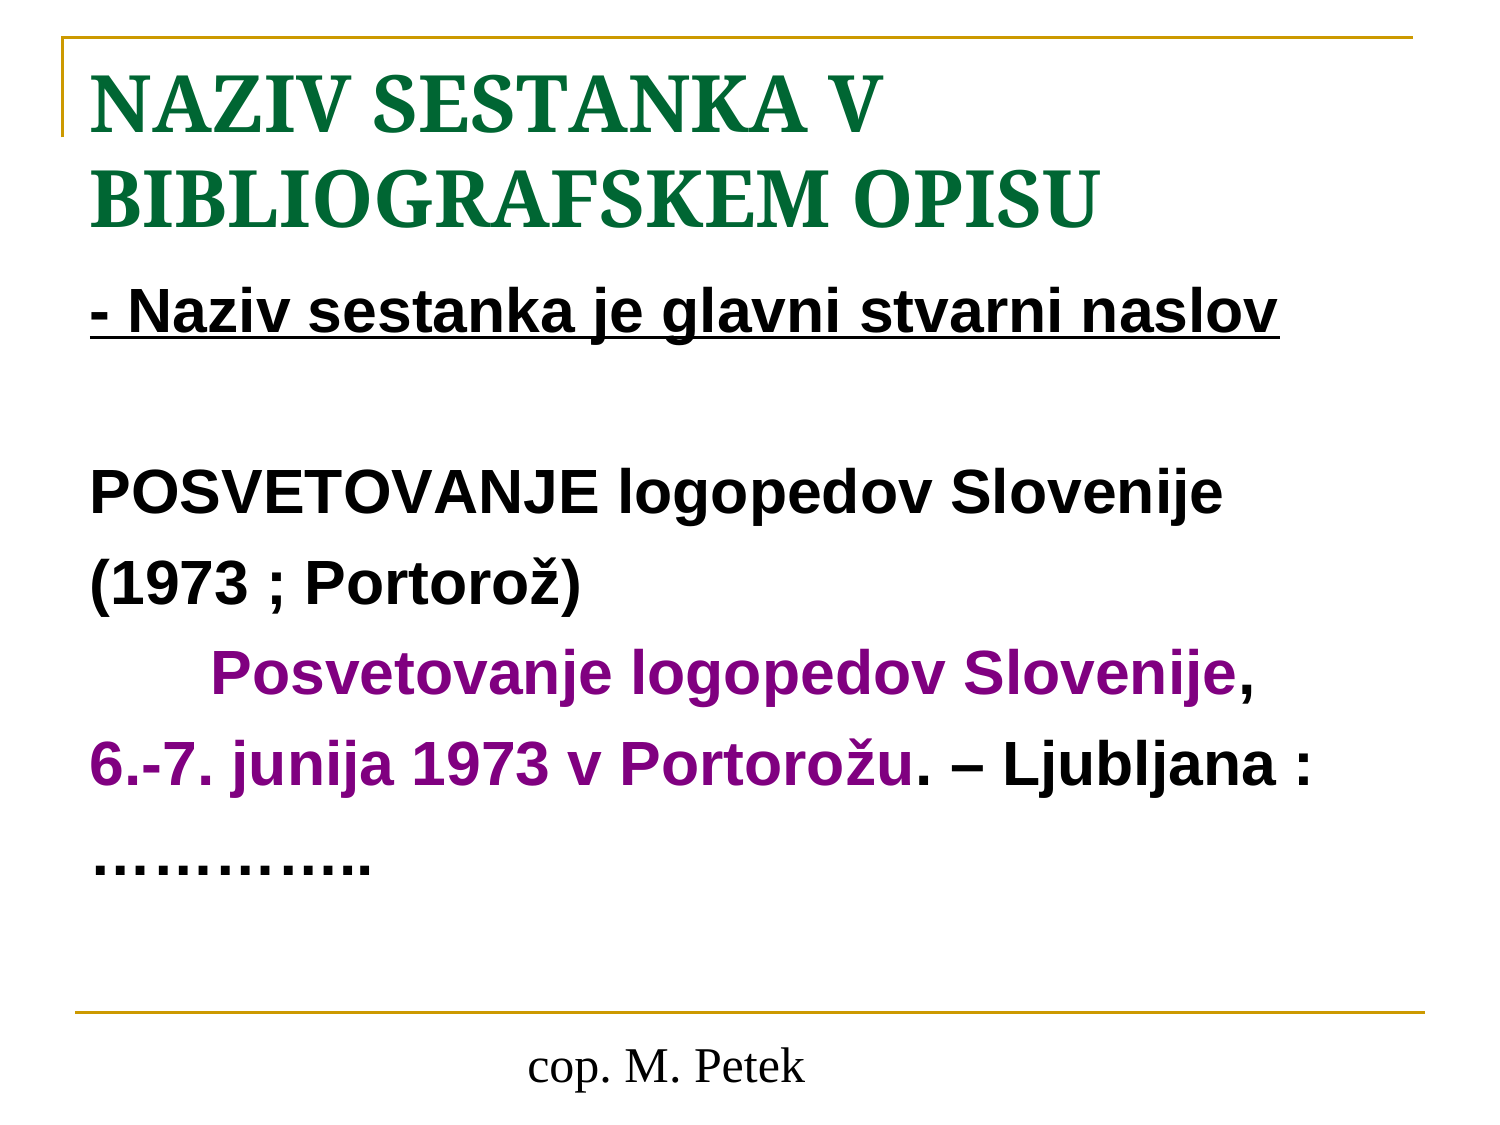

# NAZIV SESTANKA V BIBLIOGRAFSKEM OPISU
- Naziv sestanka je glavni stvarni naslov
POSVETOVANJE logopedov Slovenije
(1973 ; Portorož)
 Posvetovanje logopedov Slovenije,
6.-7. junija 1973 v Portorožu. – Ljubljana :
…………..
cop. M. Petek